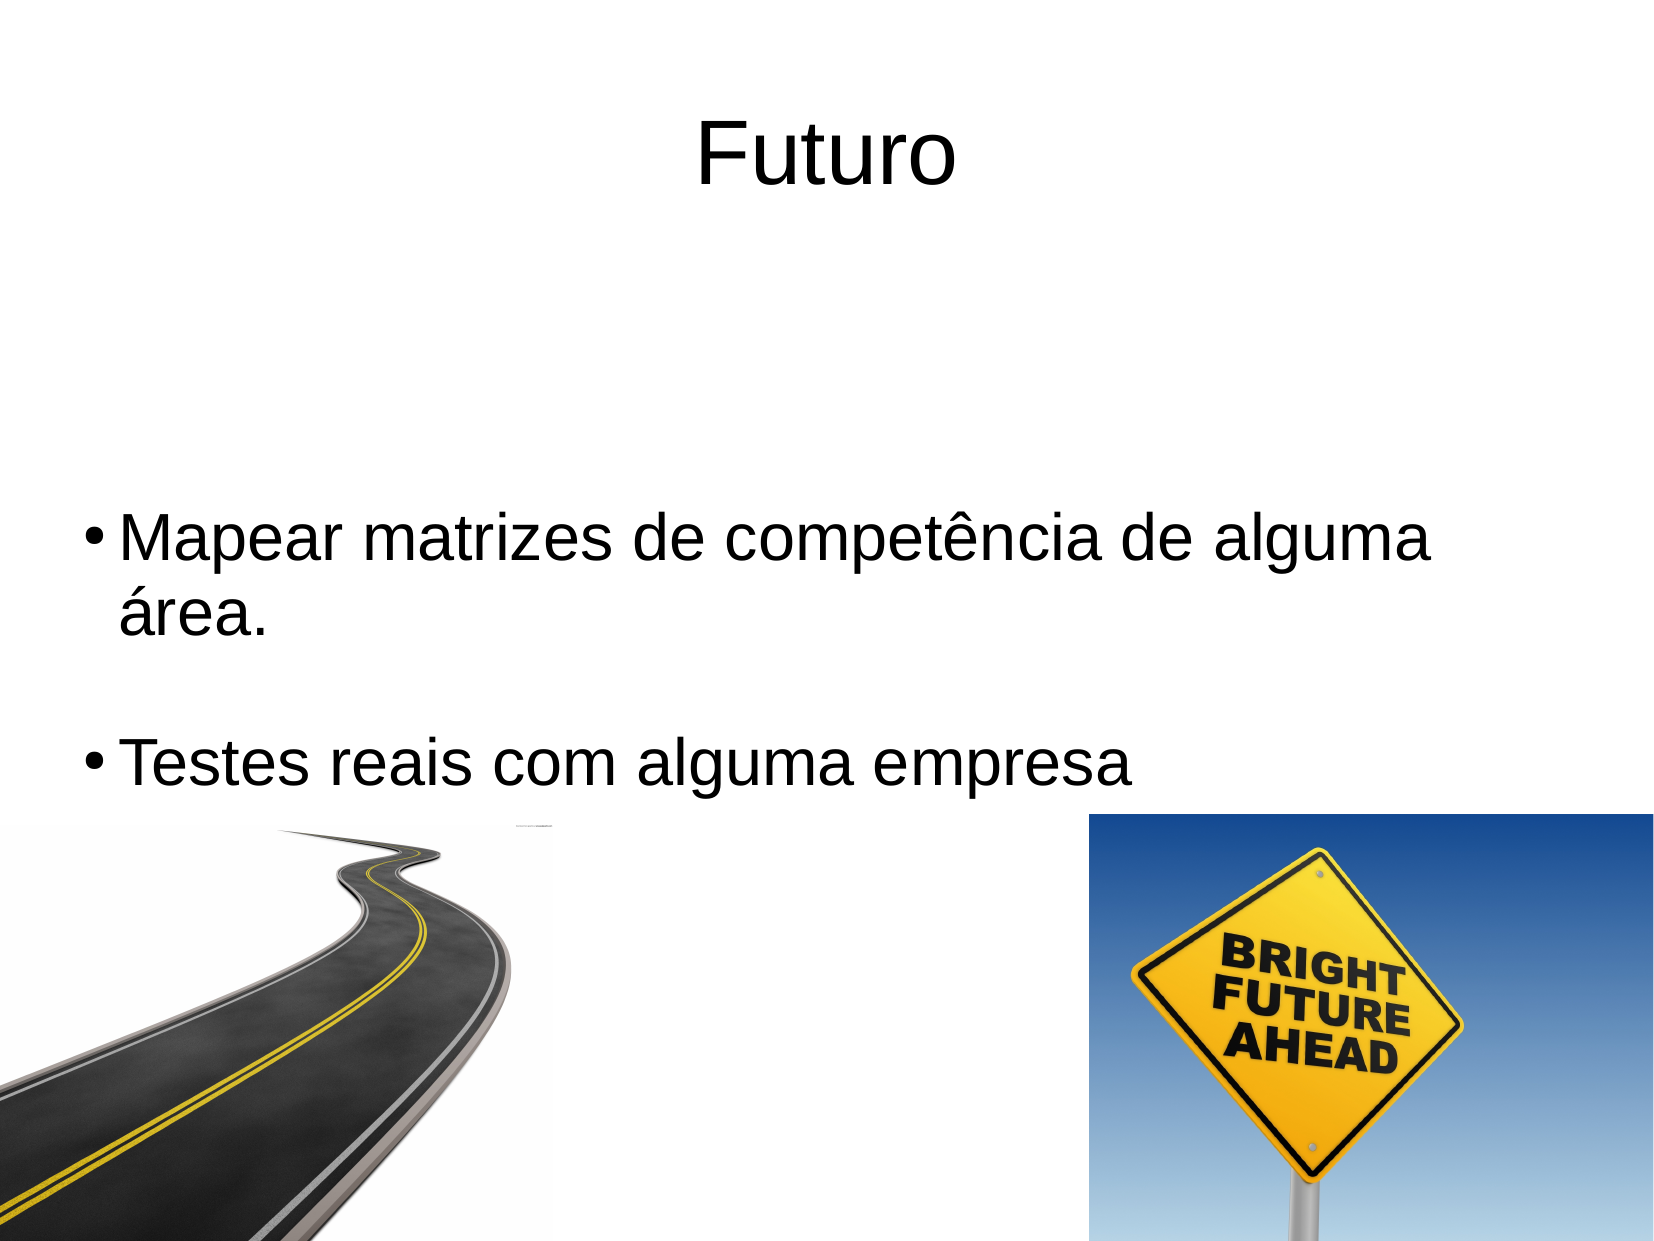

# Futuro
Mapear matrizes de competência de alguma área.
Testes reais com alguma empresa